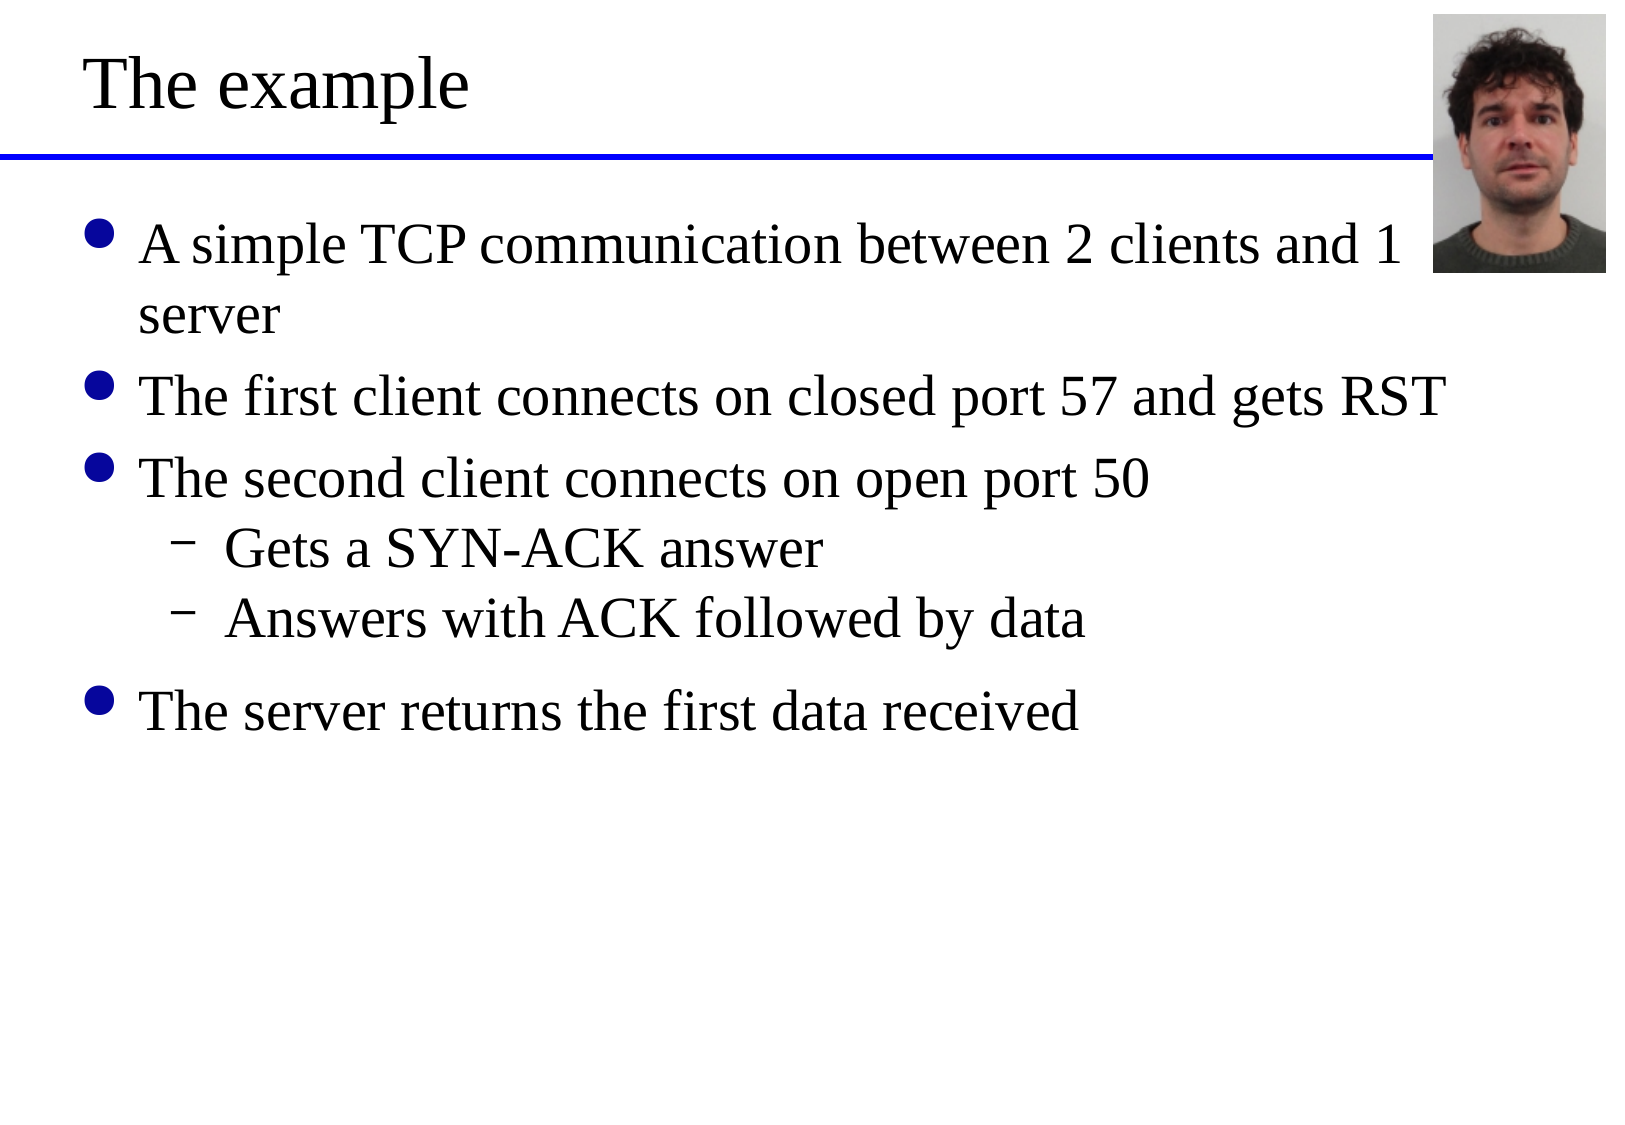

# The example
A simple TCP communication between 2 clients and 1 server
The first client connects on closed port 57 and gets RST
The second client connects on open port 50
Gets a SYN-ACK answer
Answers with ACK followed by data
The server returns the first data received